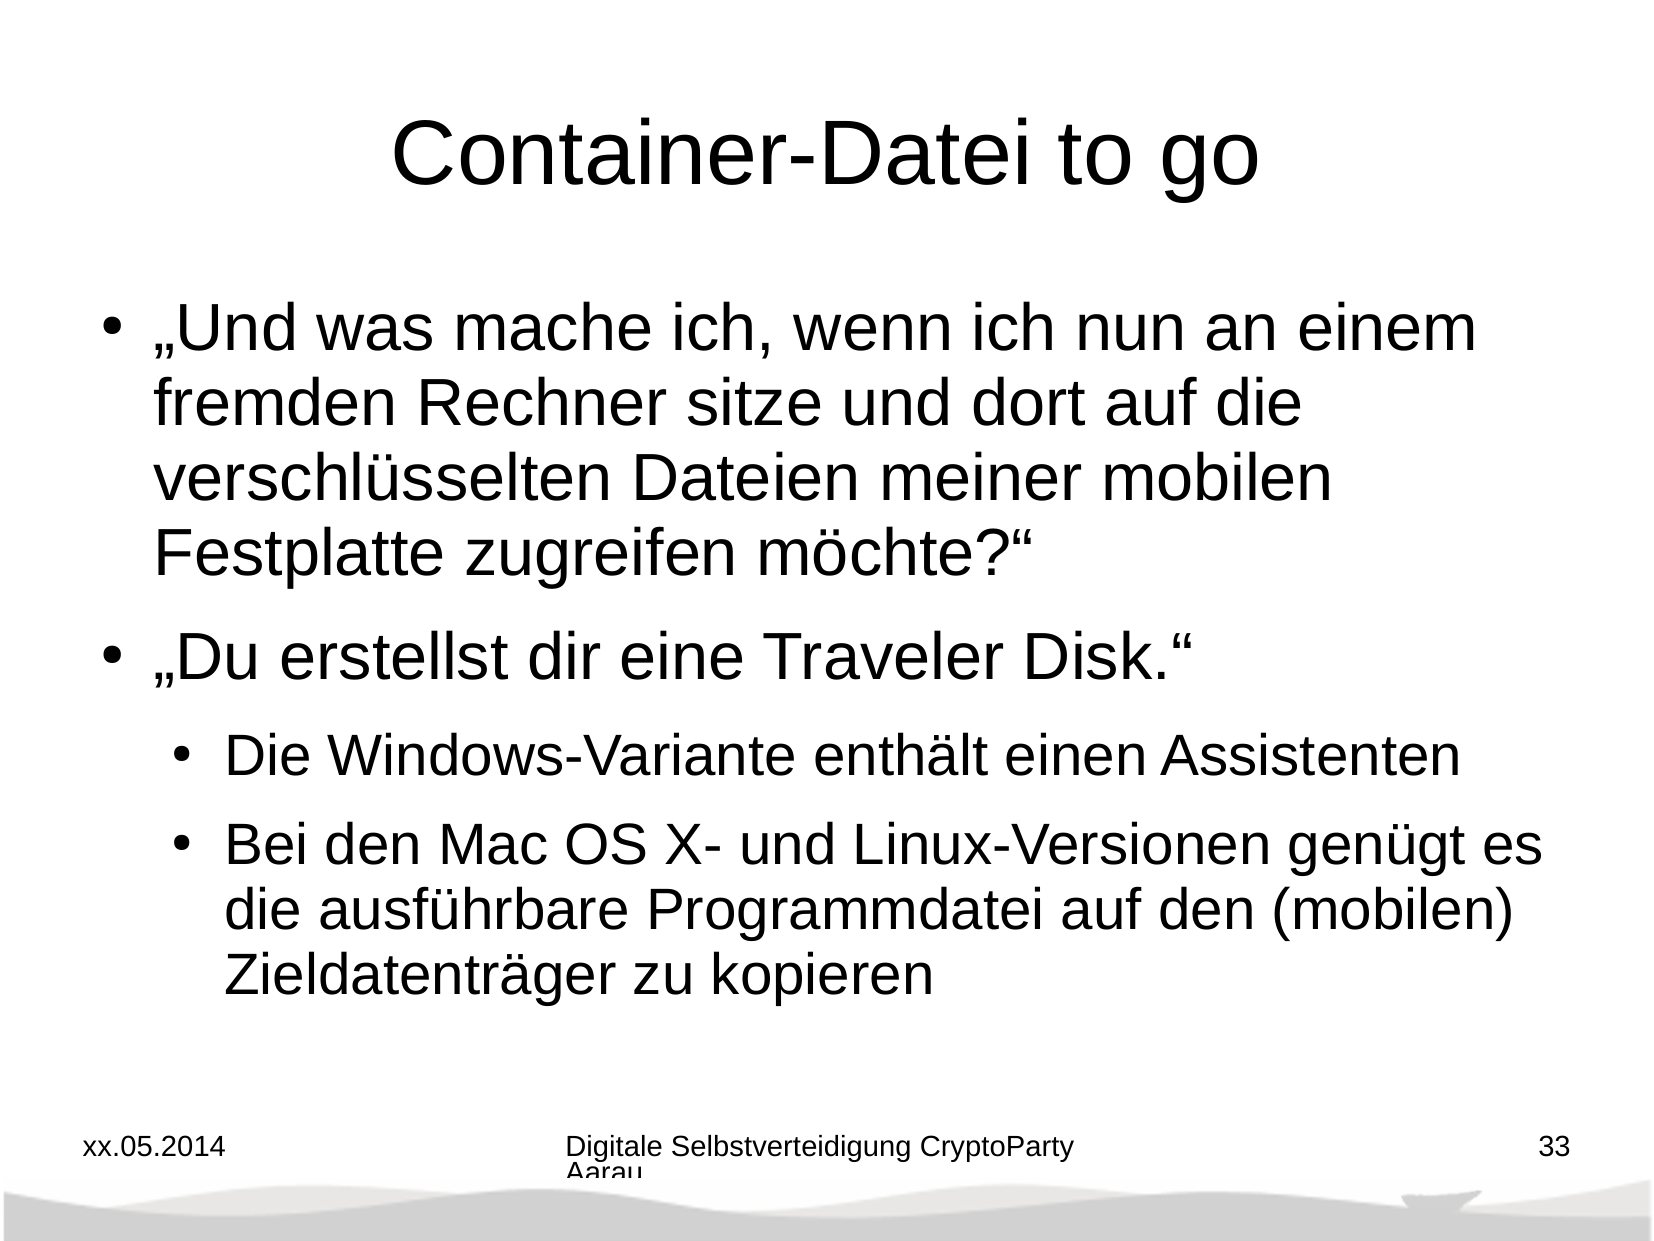

# Container-Datei to go
„Und was mache ich, wenn ich nun an einem fremden Rechner sitze und dort auf die verschlüsselten Dateien meiner mobilen Festplatte zugreifen möchte?“
„Du erstellst dir eine Traveler Disk.“
Die Windows-Variante enthält einen Assistenten
Bei den Mac OS X- und Linux-Versionen genügt es die ausführbare Programmdatei auf den (mobilen) Zieldatenträger zu kopieren
xx.05.2014
Digitale Selbstverteidigung CryptoParty Aarau
33